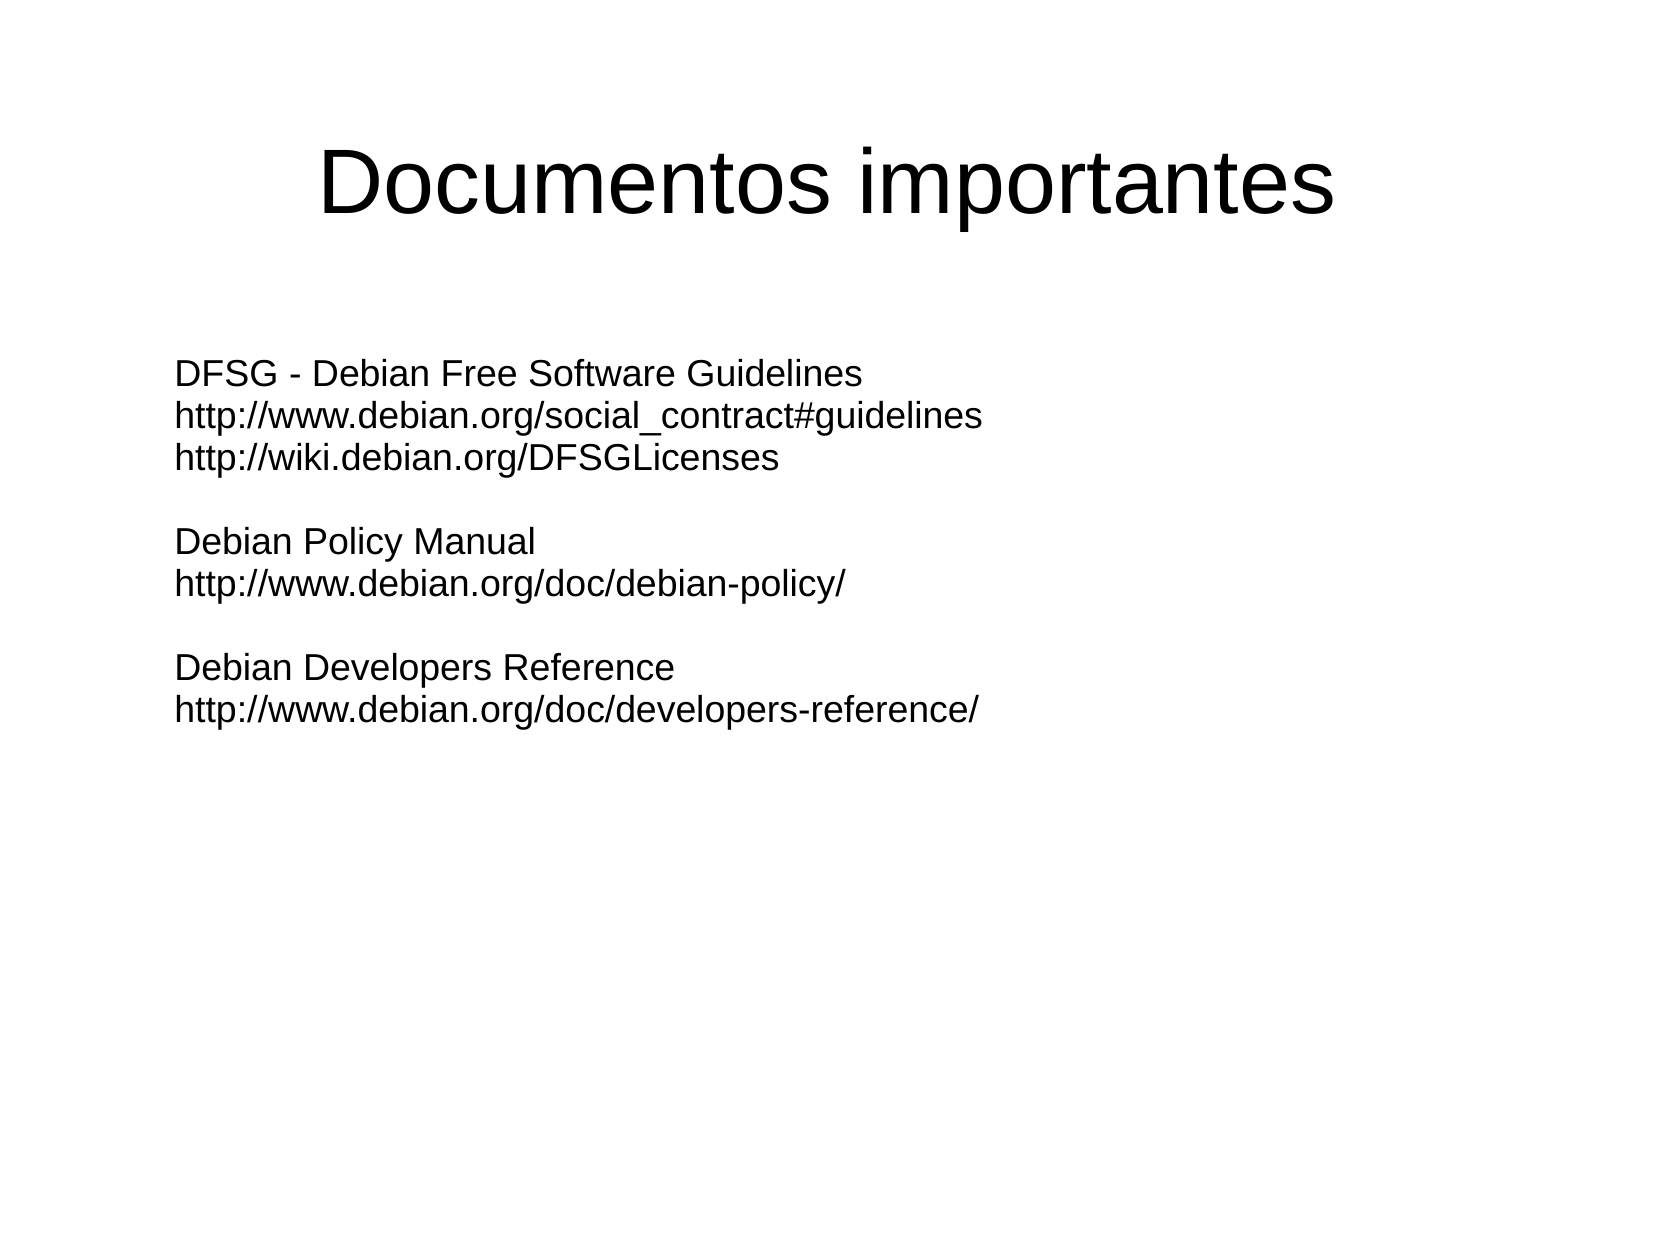

Documentos importantes
DFSG - Debian Free Software Guidelines
http://www.debian.org/social_contract#guidelines
http://wiki.debian.org/DFSGLicenses
Debian Policy Manual
http://www.debian.org/doc/debian-policy/
Debian Developers Reference
http://www.debian.org/doc/developers-reference/